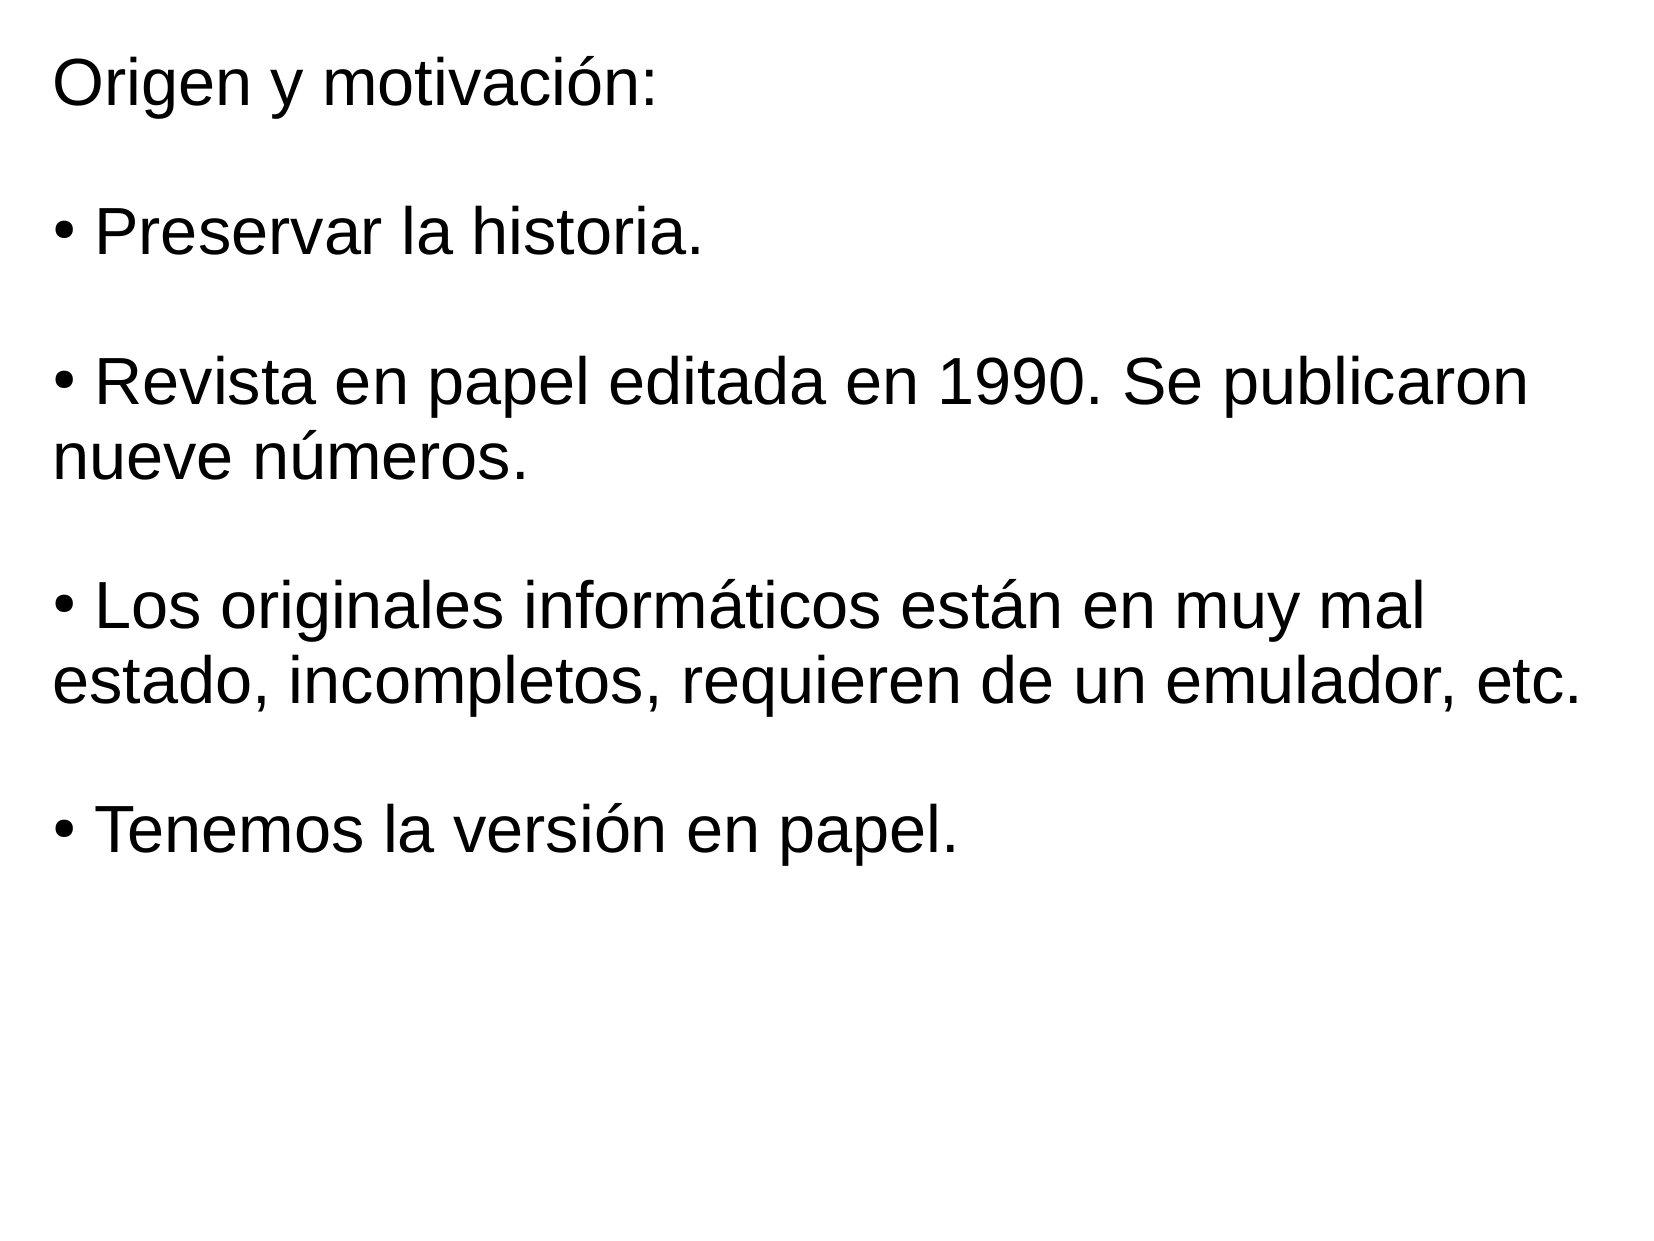

Origen y motivación:
 Preservar la historia.
 Revista en papel editada en 1990. Se publicaron nueve números.
 Los originales informáticos están en muy mal estado, incompletos, requieren de un emulador, etc.
 Tenemos la versión en papel.